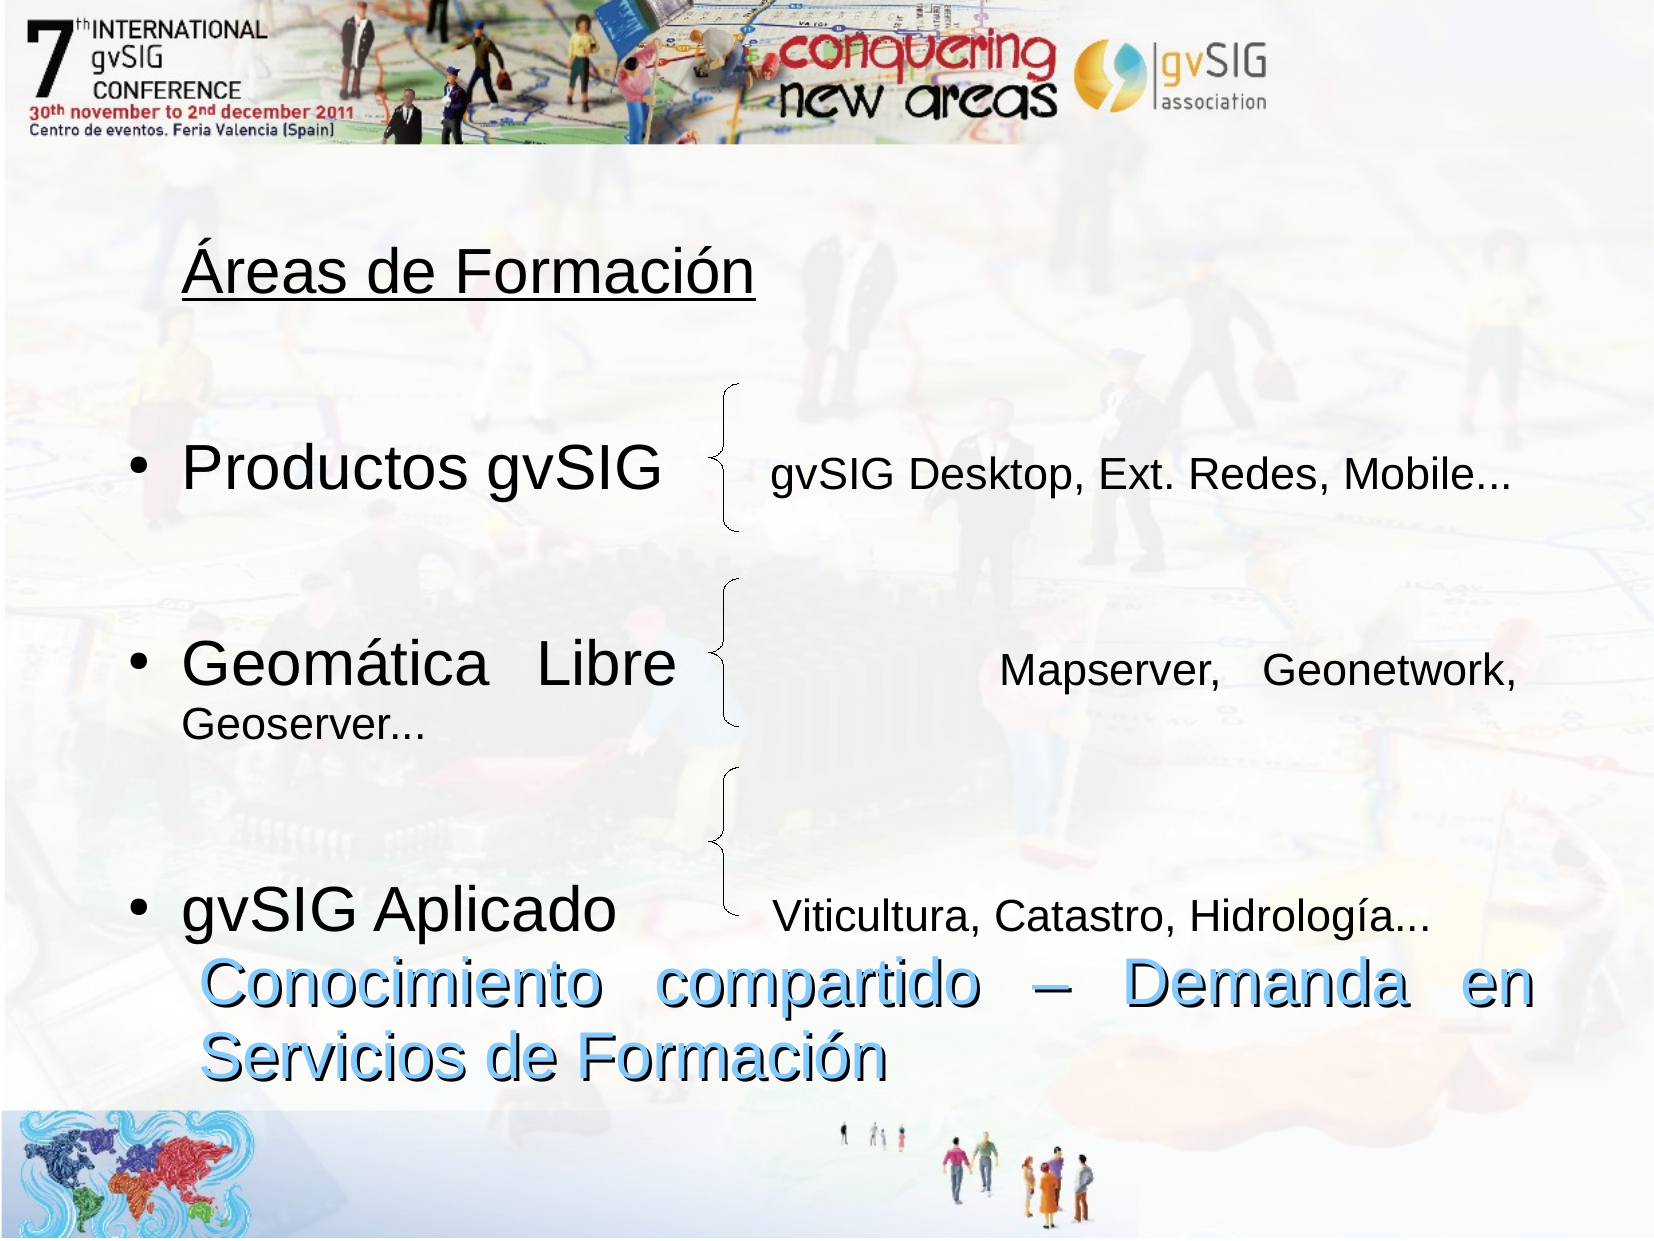

# Áreas de Formación
Productos gvSIG gvSIG Desktop, Ext. Redes, Mobile...
Geomática Libre Mapserver, Geonetwork, Geoserver...
gvSIG Aplicado Viticultura, Catastro, Hidrología...
Conocimiento compartido – Demanda en Servicios de Formación